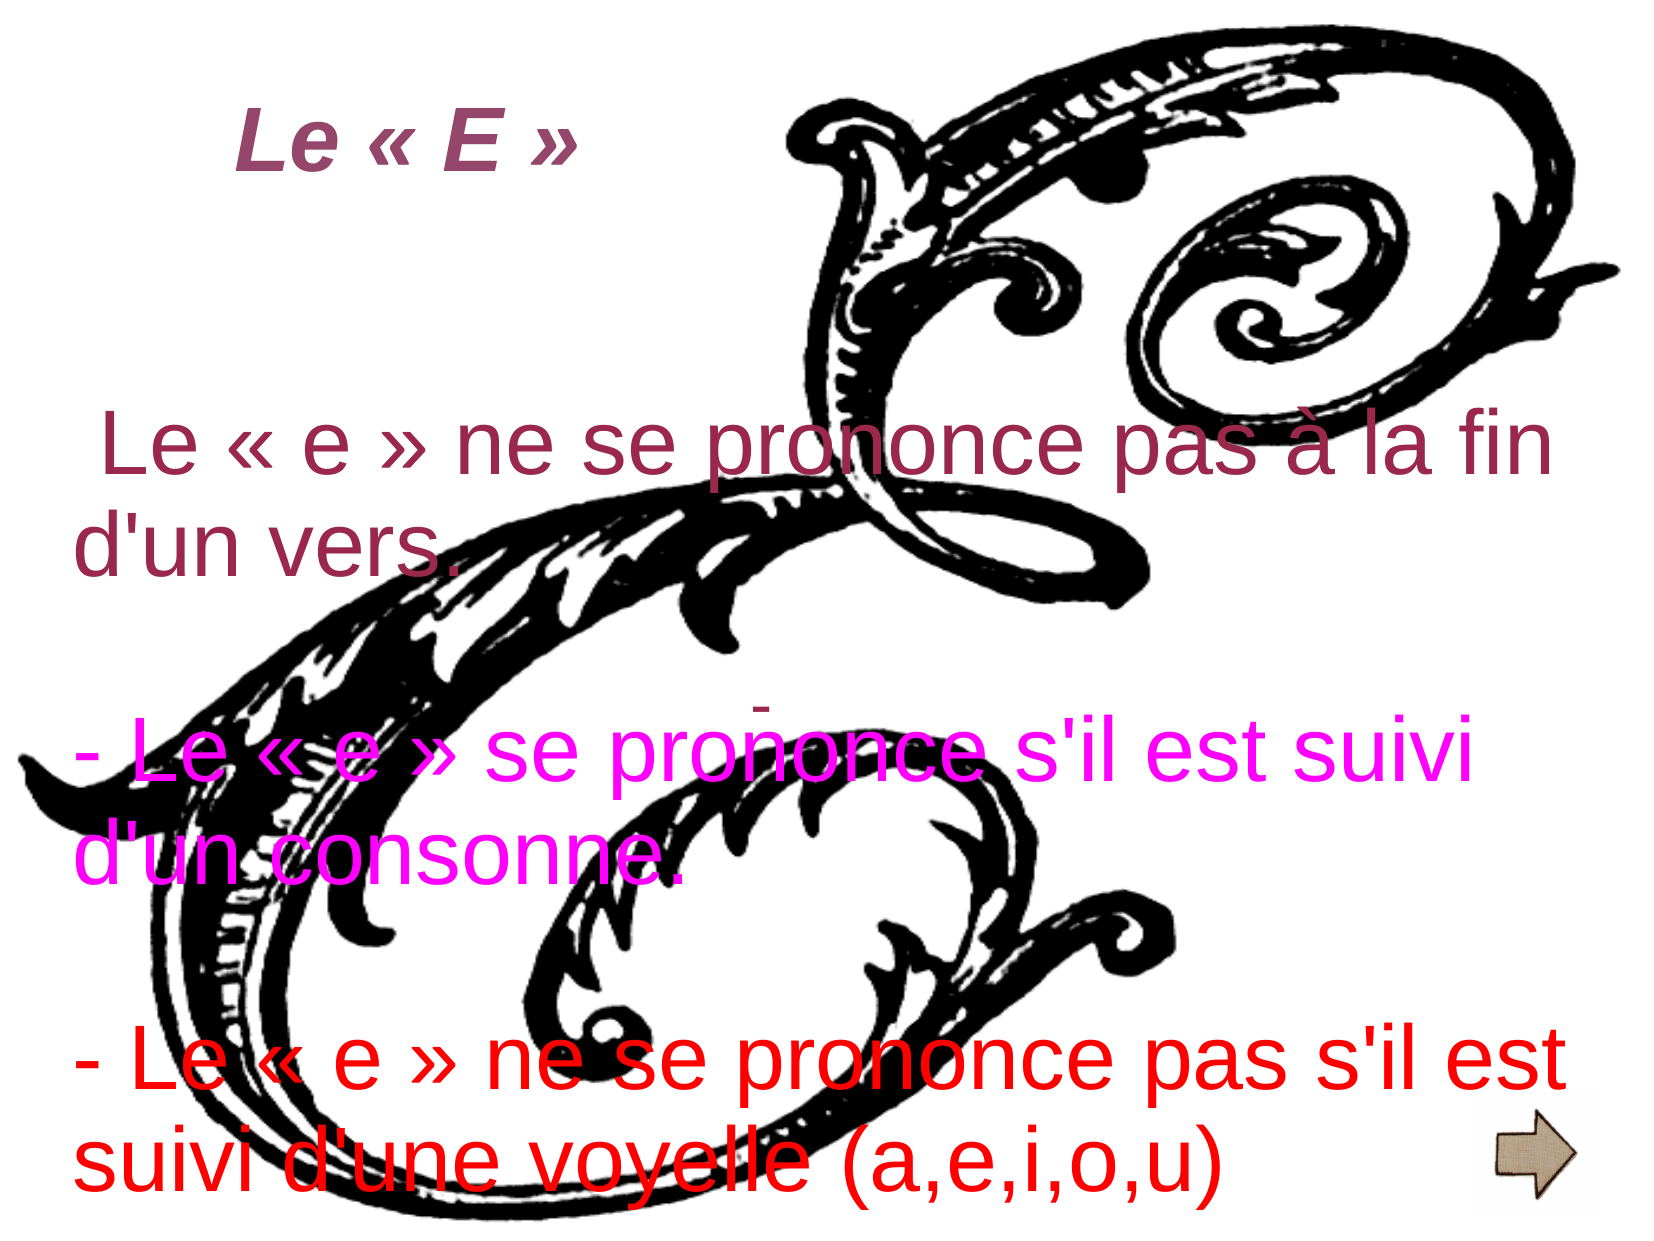

Le « E »
# -
 Le « e » ne se prononce pas à la fin d'un vers.
- Le « e » se prononce s'il est suivi d'un consonne.
- Le « e » ne se prononce pas s'il est suivi d'une voyelle (a,e,i,o,u)